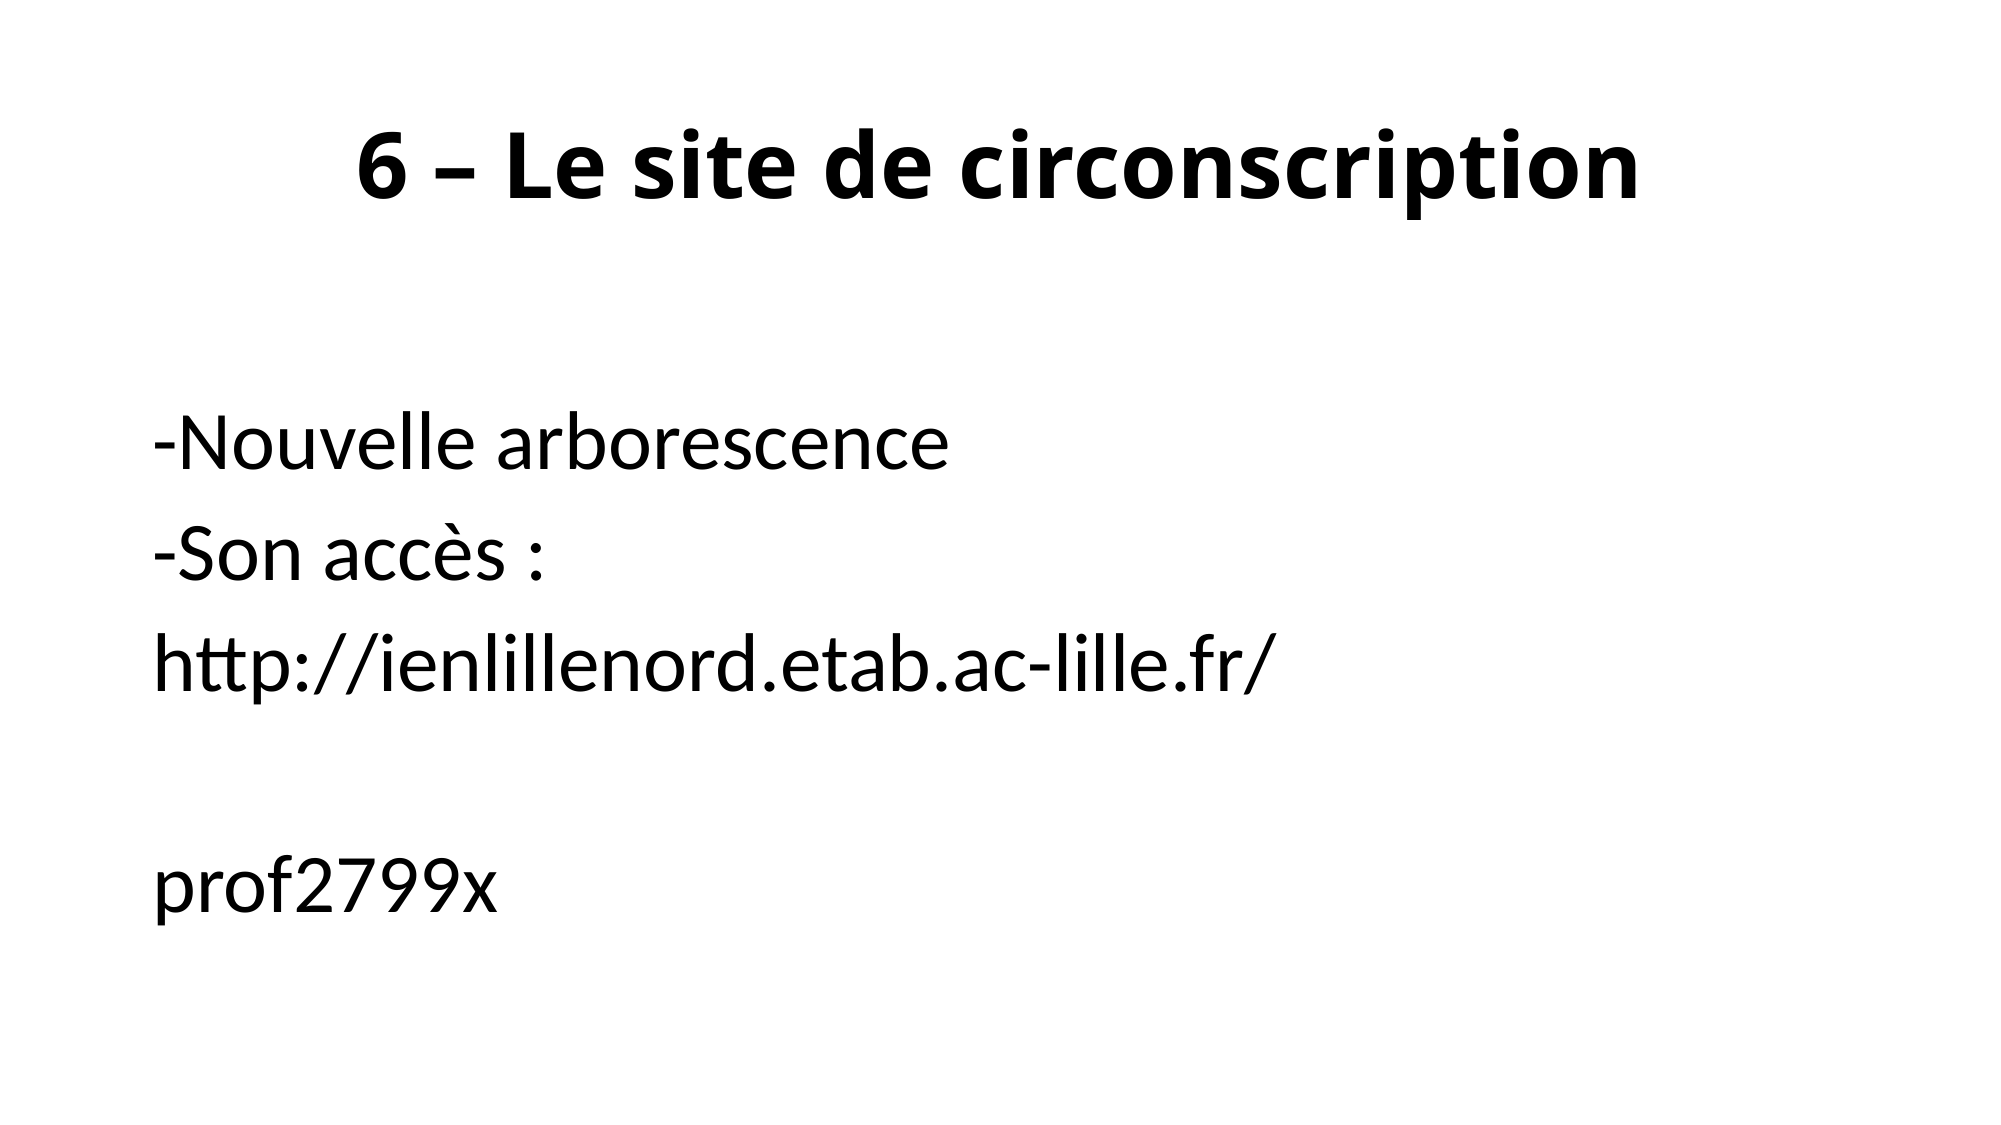

# 6 – Le site de circonscription
-Nouvelle arborescence
-Son accès :
http://ienlillenord.etab.ac-lille.fr/
prof2799x